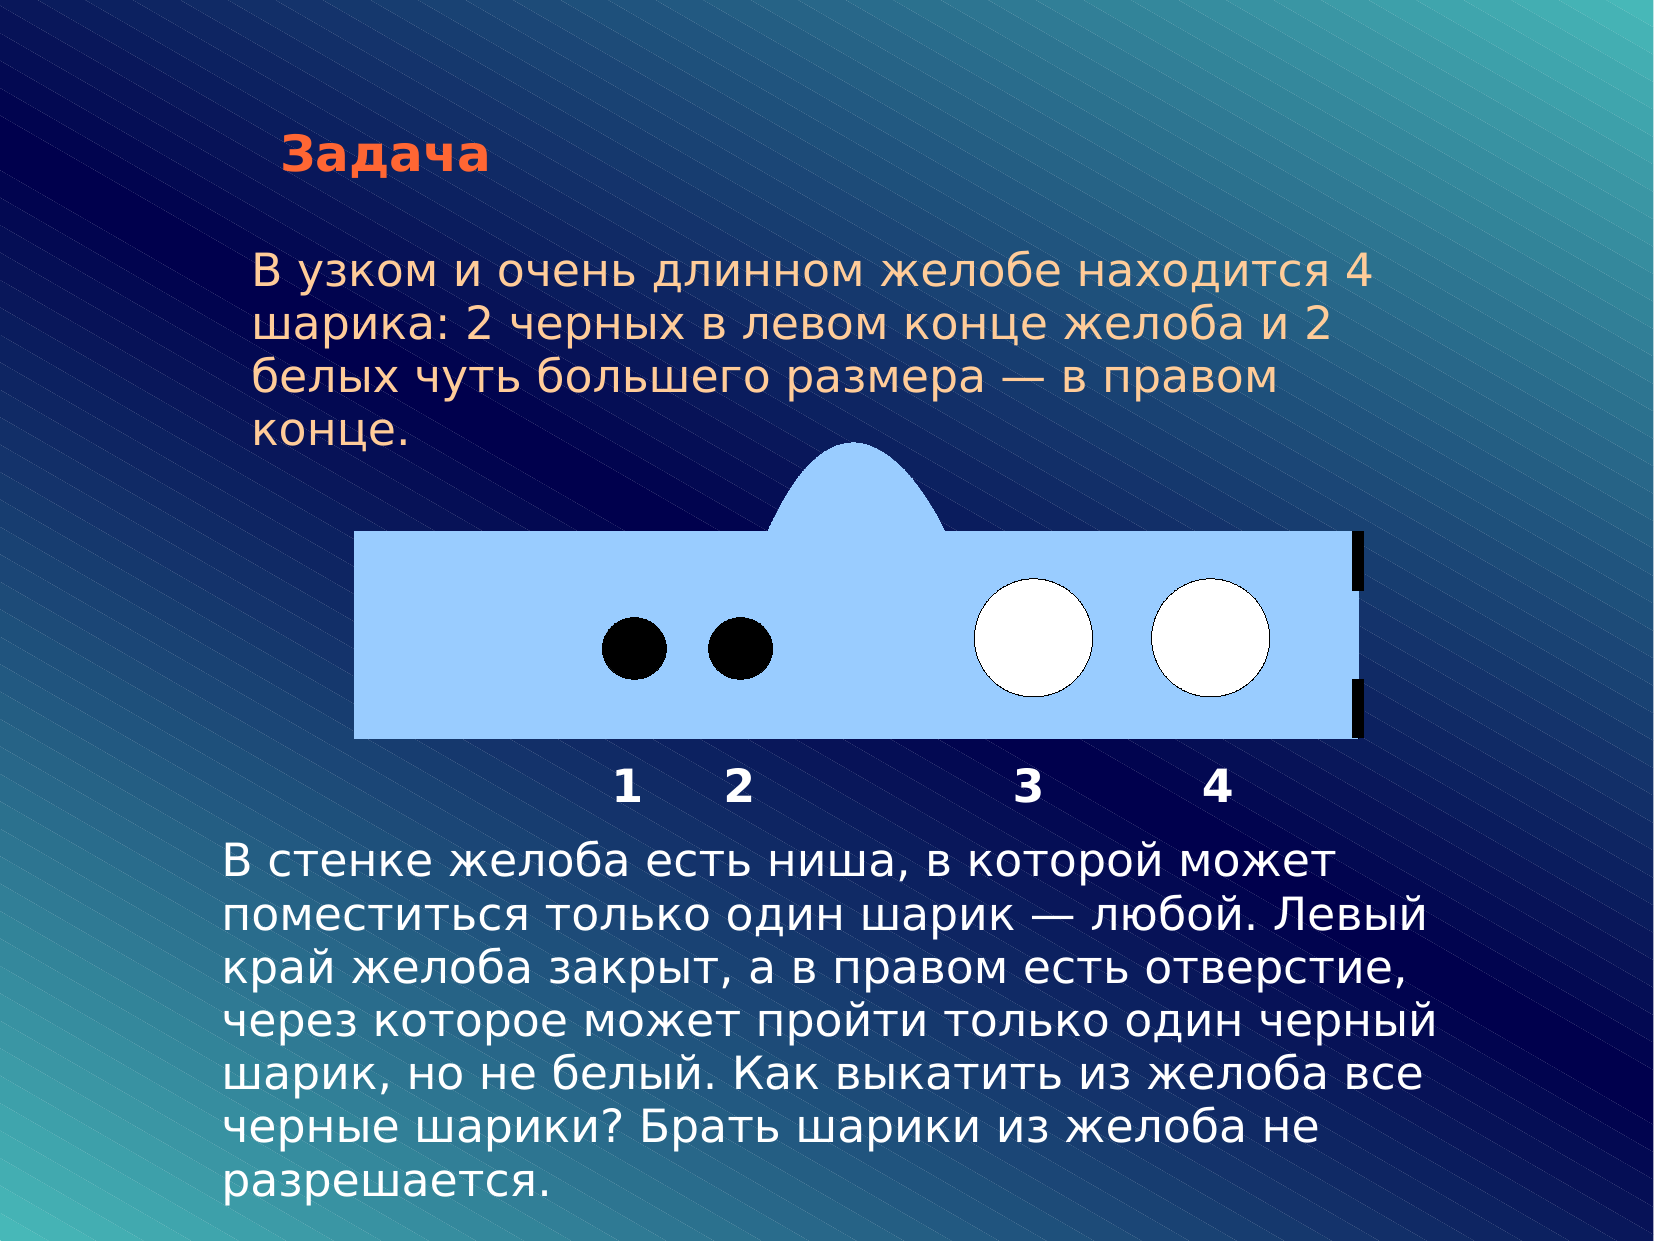

Задача
В узком и очень длинном желобе находится 4 шарика: 2 черных в левом конце желоба и 2 белых чуть большего размера — в правом конце.
1
2
3
4
В стенке желоба есть ниша, в которой может поместиться только один шарик — любой. Левый край желоба закрыт, а в правом есть отверстие, через которое может пройти только один черный шарик, но не белый. Как выкатить из желоба все черные шарики? Брать шарики из желоба не разрешается.